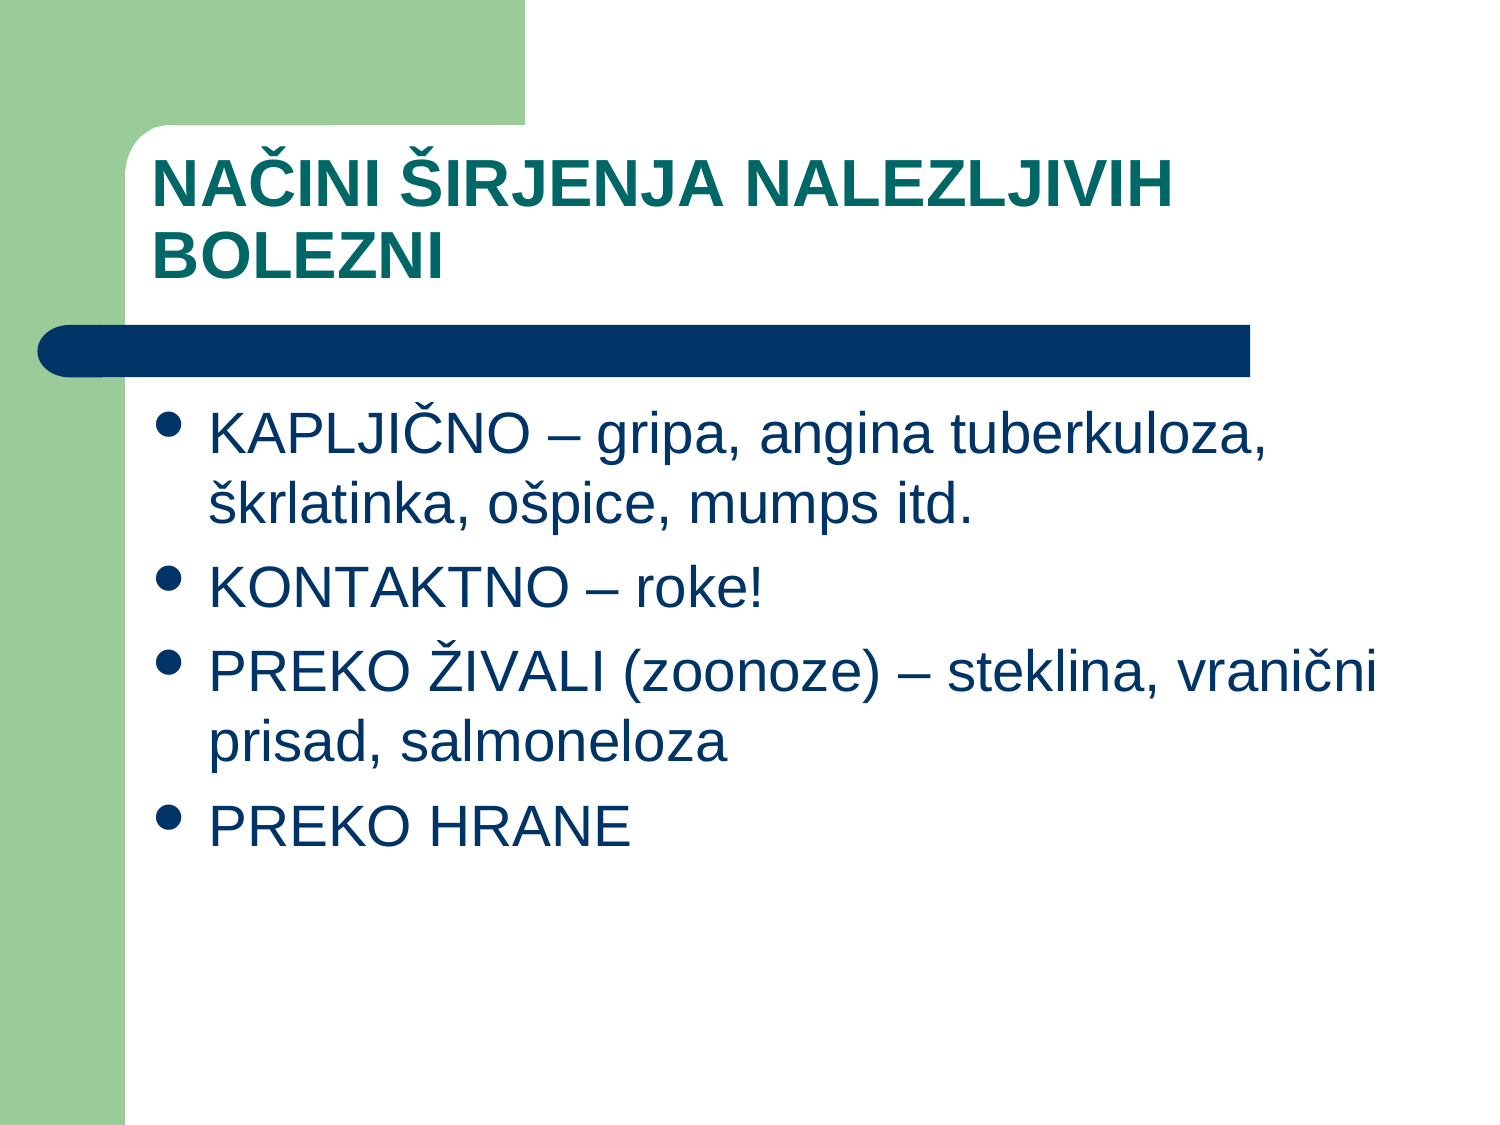

# NAČINI ŠIRJENJA NALEZLJIVIH BOLEZNI
KAPLJIČNO – gripa, angina tuberkuloza, škrlatinka, ošpice, mumps itd.
KONTAKTNO – roke!
PREKO ŽIVALI (zoonoze) – steklina, vranični prisad, salmoneloza
PREKO HRANE